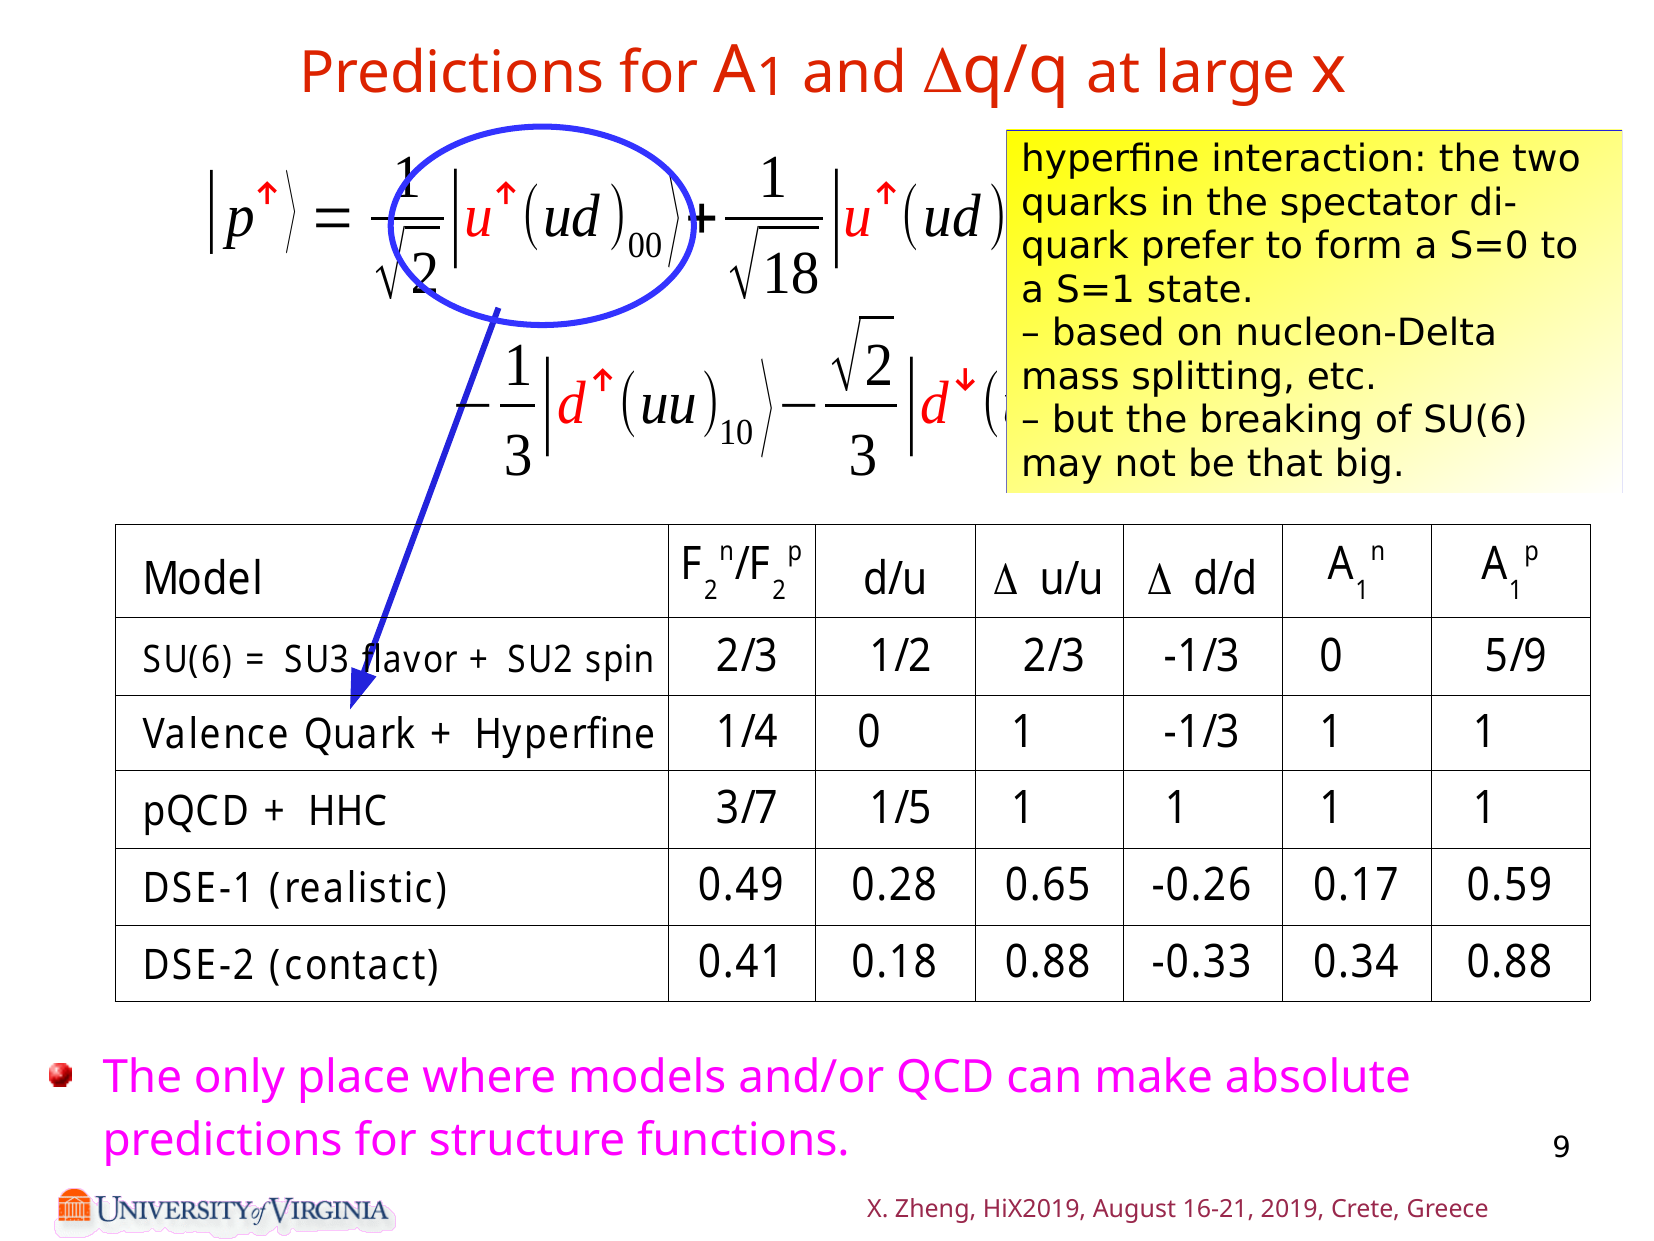

# Predictions for A1 and Dq/q at large x
hyperfine interaction: the two quarks in the spectator di-quark prefer to form a S=0 to a S=1 state.
– based on nucleon-Delta mass splitting, etc.
– but the breaking of SU(6) may not be that big.
The only place where models and/or QCD can make absolute predictions for structure functions.
9